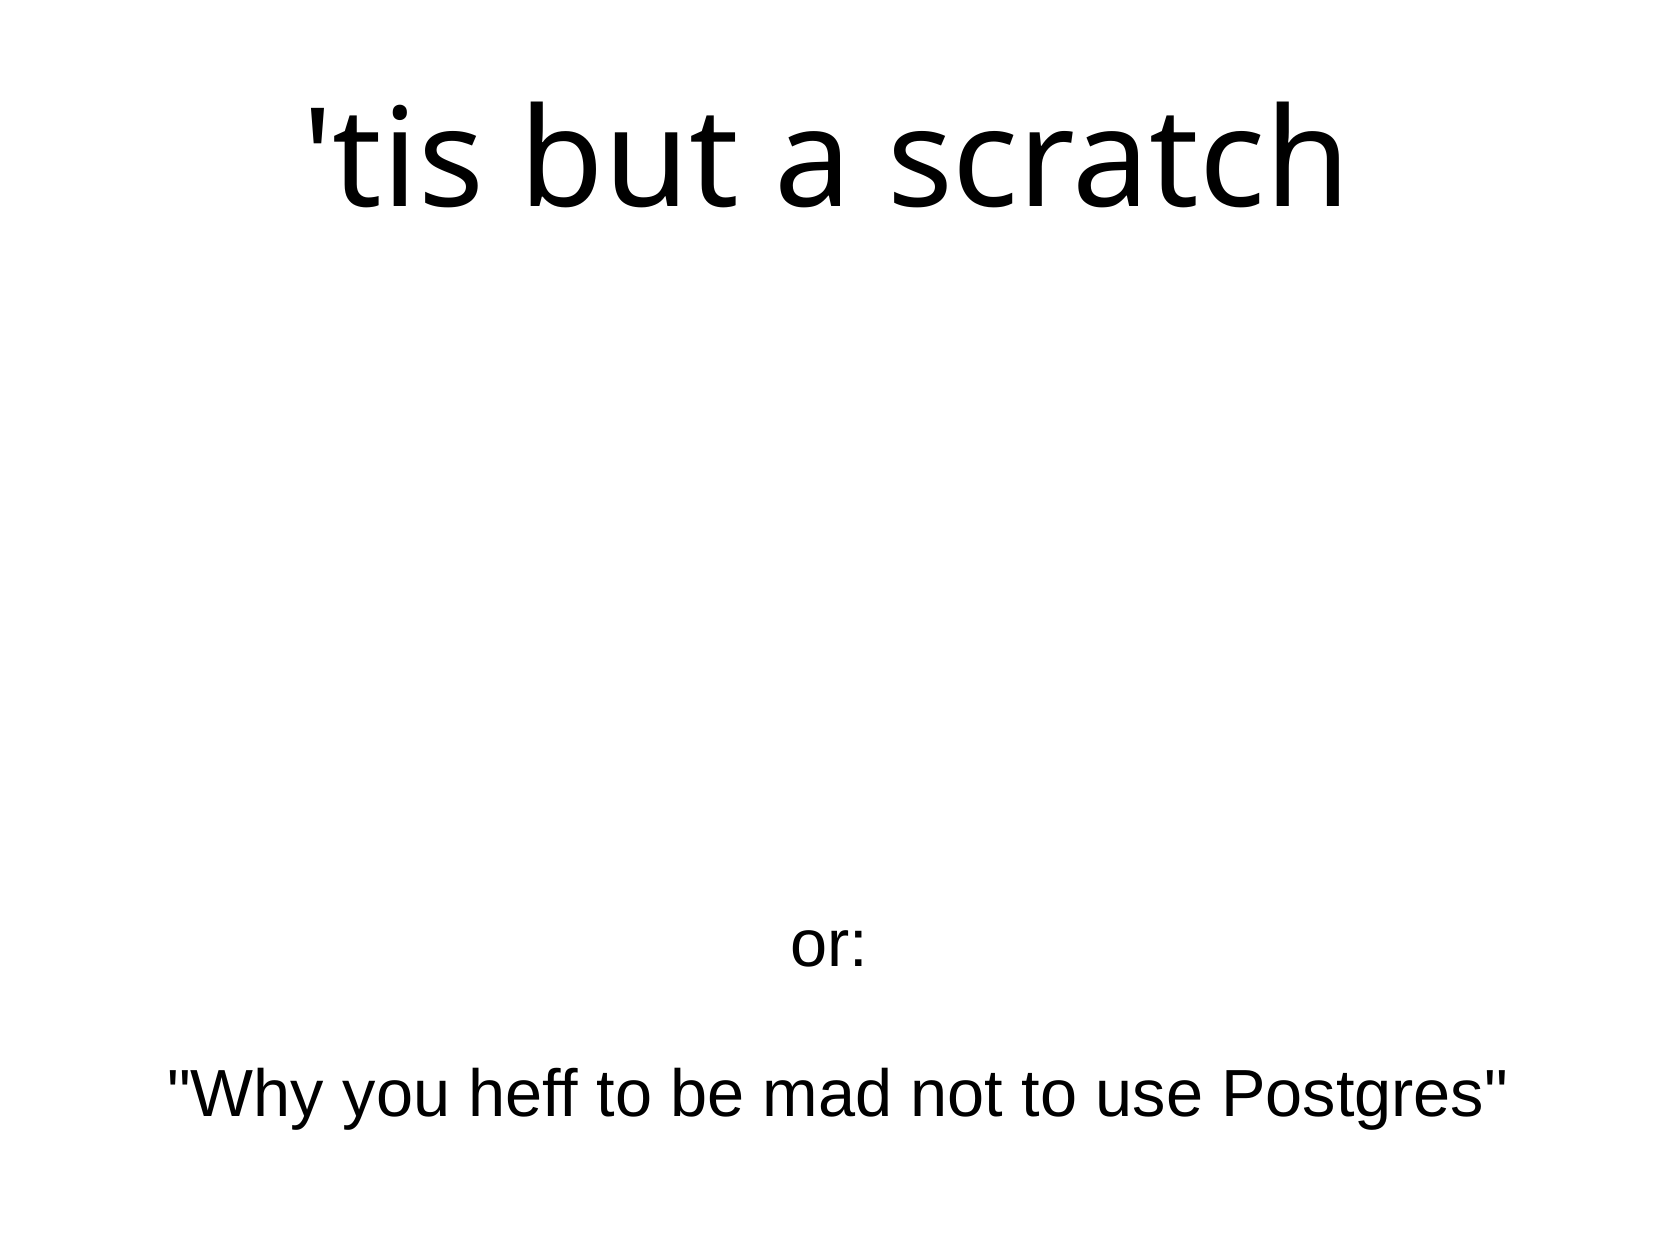

# 'tis but a scratch
or:
"Why you heff to be mad not to use Postgres"